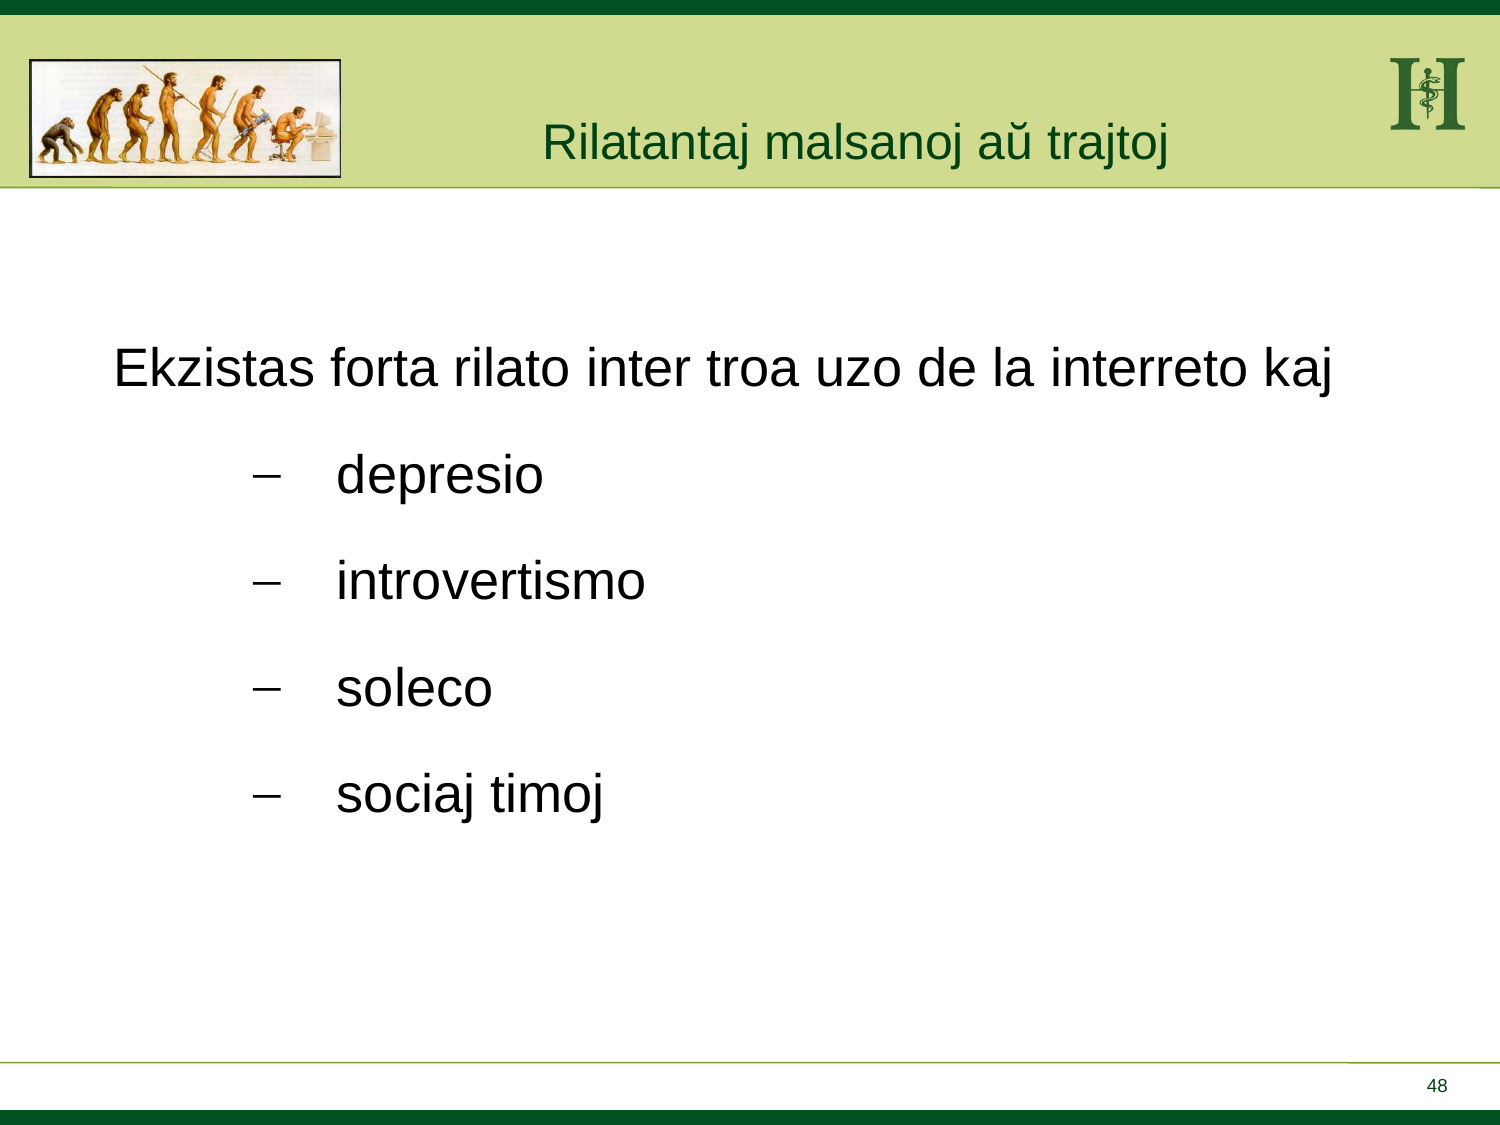

# Rilatantaj malsanoj aŭ trajtoj
Ekzistas forta rilato inter troa uzo de la interreto kaj
depresio
introvertismo
soleco
sociaj timoj